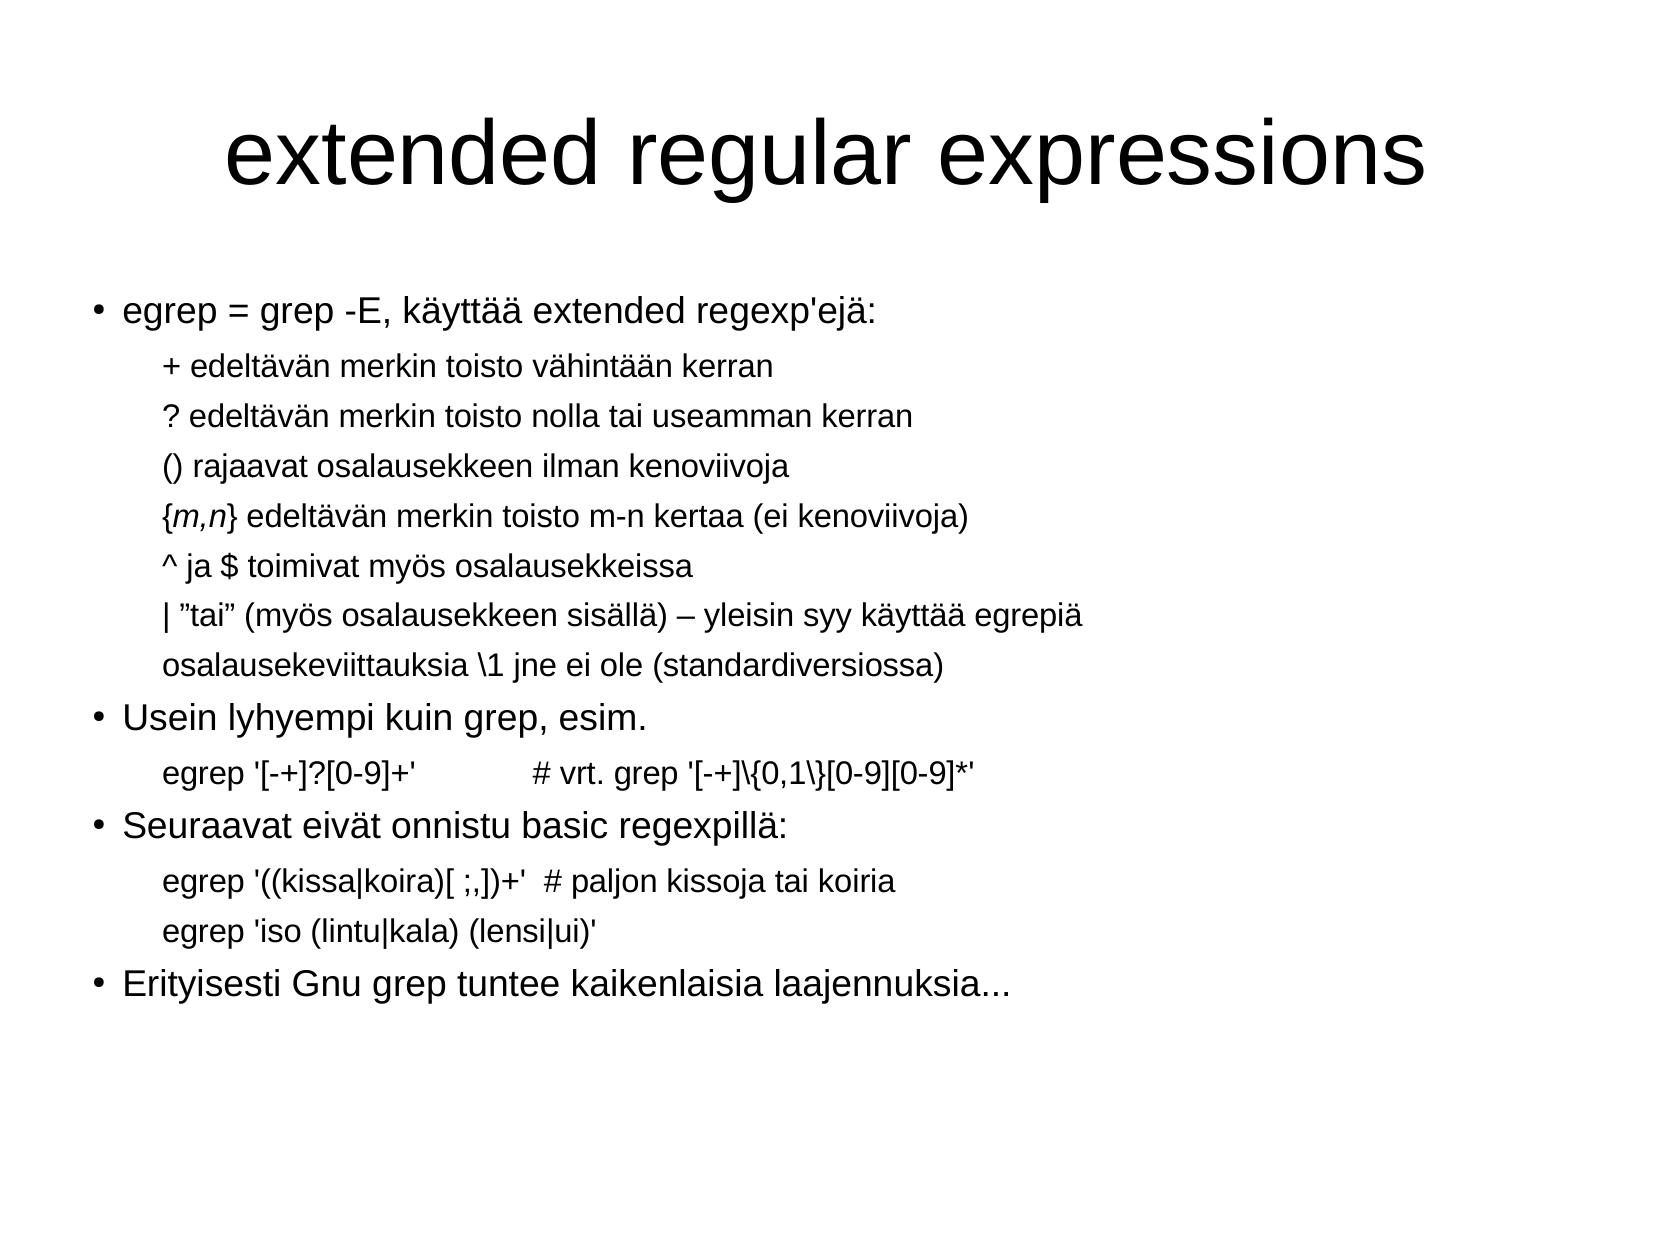

# extended regular expressions
egrep = grep -E, käyttää extended regexp'ejä:
+ edeltävän merkin toisto vähintään kerran
? edeltävän merkin toisto nolla tai useamman kerran
() rajaavat osalausekkeen ilman kenoviivoja
{m,n} edeltävän merkin toisto m-n kertaa (ei kenoviivoja)
^ ja $ toimivat myös osalausekkeissa
| ”tai” (myös osalausekkeen sisällä) – yleisin syy käyttää egrepiä
osalausekeviittauksia \1 jne ei ole (standardiversiossa)
Usein lyhyempi kuin grep, esim.
egrep '[-+]?[0-9]+' # vrt. grep '[-+]\{0,1\}[0-9][0-9]*'
Seuraavat eivät onnistu basic regexpillä:
egrep '((kissa|koira)[ ;,])+' # paljon kissoja tai koiria
egrep 'iso (lintu|kala) (lensi|ui)'
Erityisesti Gnu grep tuntee kaikenlaisia laajennuksia...